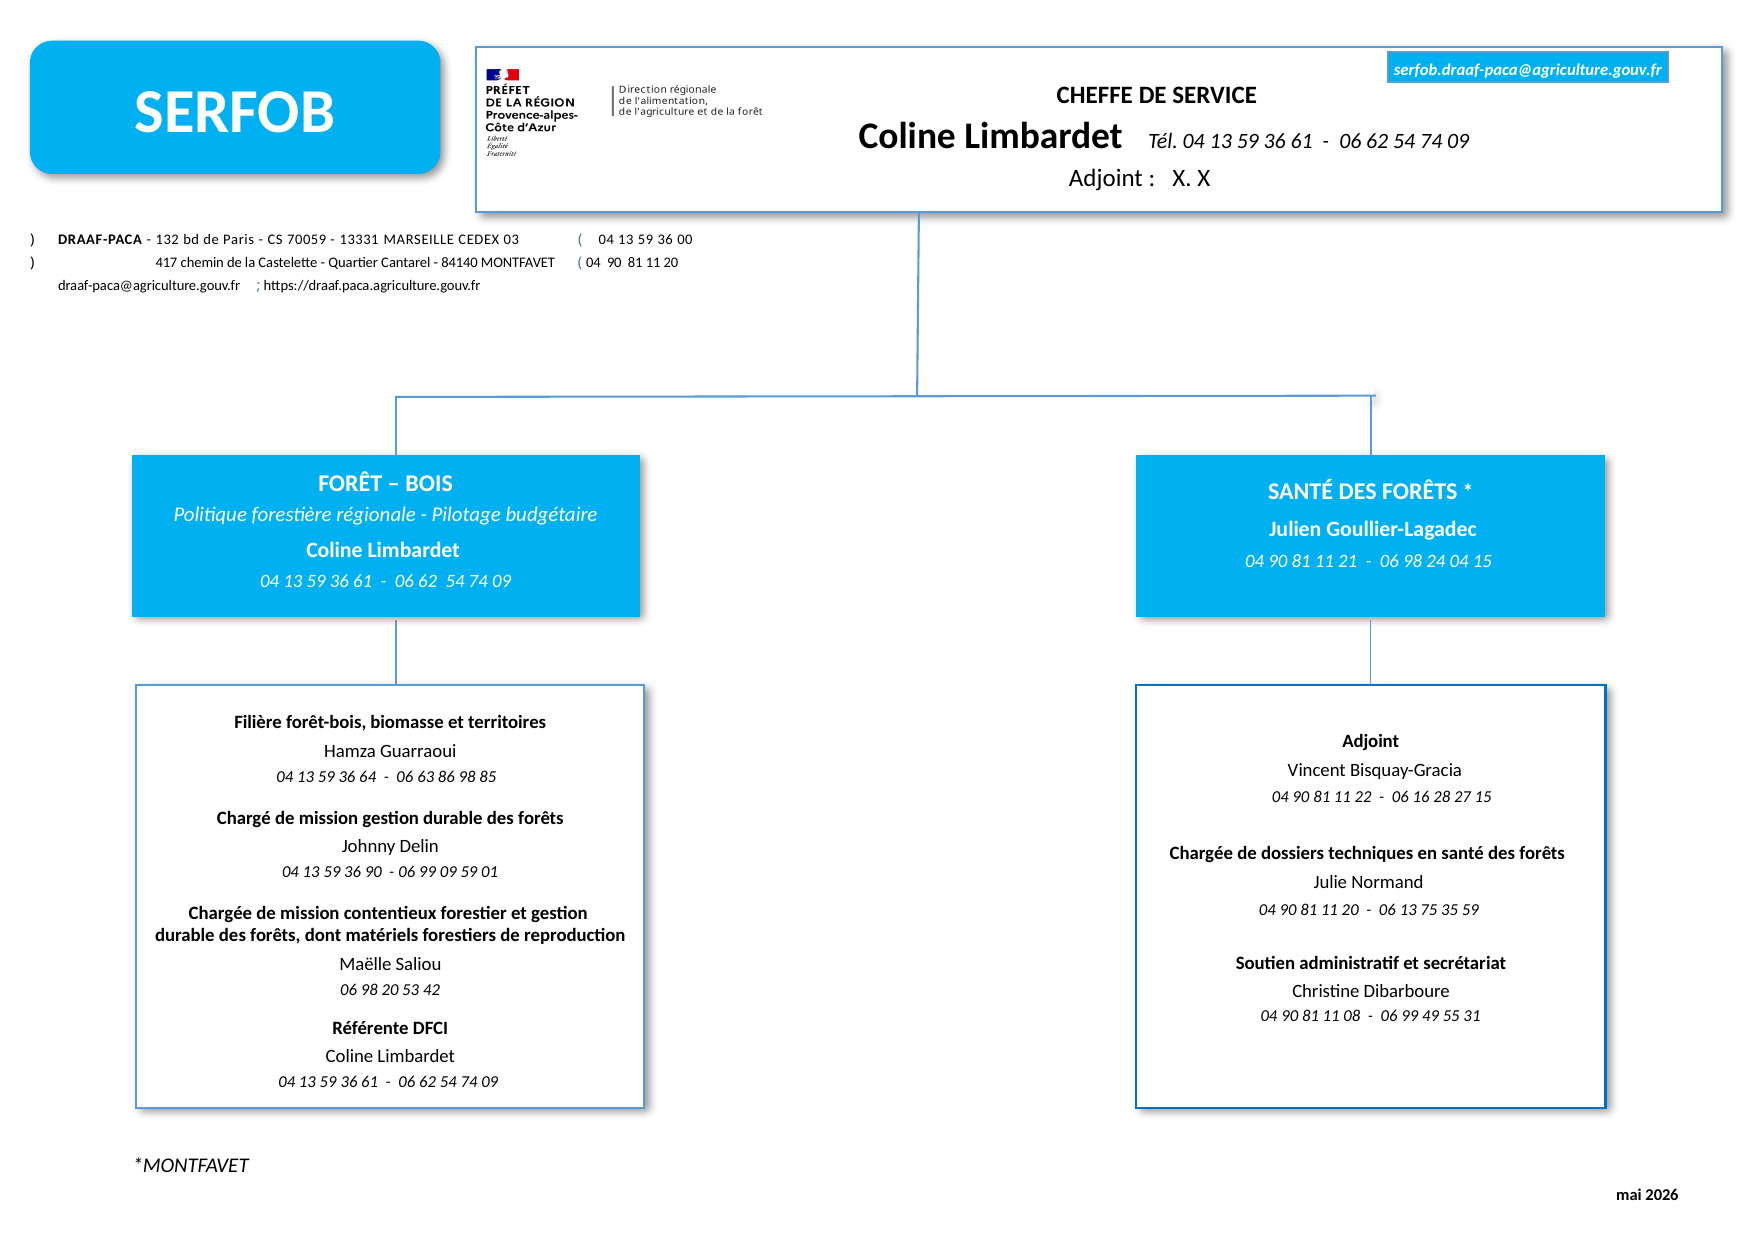

SERFOB
 Cheffe de service
 Coline Limbardet Tél. 04 13 59 36 61 - 06 62 54 74 09
 Adjoint : X. X
serfob.draaf-paca@agriculture.gouv.fr
Draaf-Paca - 132 bd de Paris - CS 70059 - 13331 Marseille CEDEX 03 ( 04 13 59 36 00
 417 chemin de la Castelette - Quartier Cantarel - 84140 MONTFAVET ( 04 90 81 11 20 draaf-paca@agriculture.gouv.fr ; https://draaf.paca.agriculture.gouv.fr
Forêt – Bois
Politique forestière régionale - Pilotage budgétaire
Coline Limbardet
 04 13 59 36 61 - 06 62 54 74 09
J
Santé des forêts *
 Julien Goullier-Lagadec
04 90 81 11 21 - 06 98 24 04 15
Filière forêt-bois, biomasse et territoires
Hamza Guarraoui
04 13 59 36 64 - 06 63 86 98 85
Chargé de mission gestion durable des forêts
Johnny Delin
04 13 59 36 90 - 06 99 09 59 01
Chargée de mission contentieux forestier et gestion
durable des forêts, dont matériels forestiers de reproduction
Maëlle Saliou
06 98 20 53 42
Référente DFCI
Coline Limbardet
04 13 59 36 61 - 06 62 54 74 09
Adjoint
 Vincent Bisquay-Gracia
 04 90 81 11 22 - 06 16 28 27 15 tens J JuliJJsaCde dossiers t C
 Chargée de dossiers techniques en santé des forêtsJ
 Julie Normand
04 90 81 11 20 - 06 13 75 35 59
Soutien administratif et secrétariat
Christine Dibarboure
04 90 81 11 08 - 06 99 49 55 31
*Montfavet
mai 2026